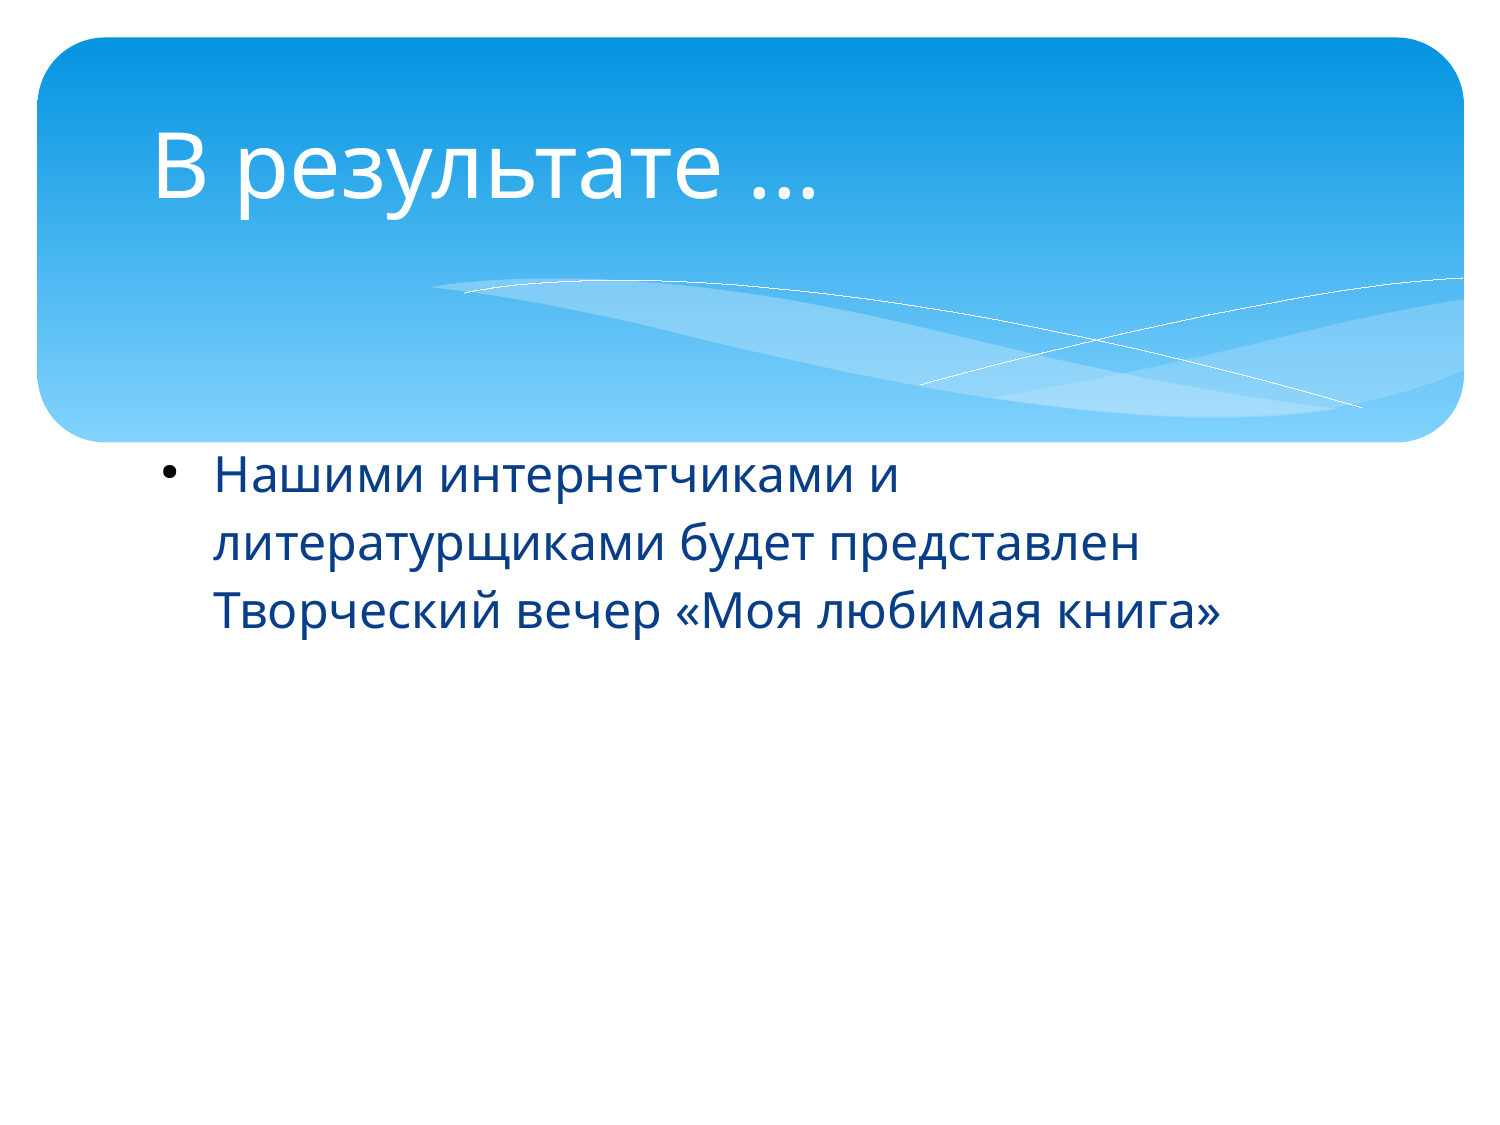

# В результате ...
Нашими интернетчиками и литературщиками будет представлен Творческий вечер «Моя любимая книга»